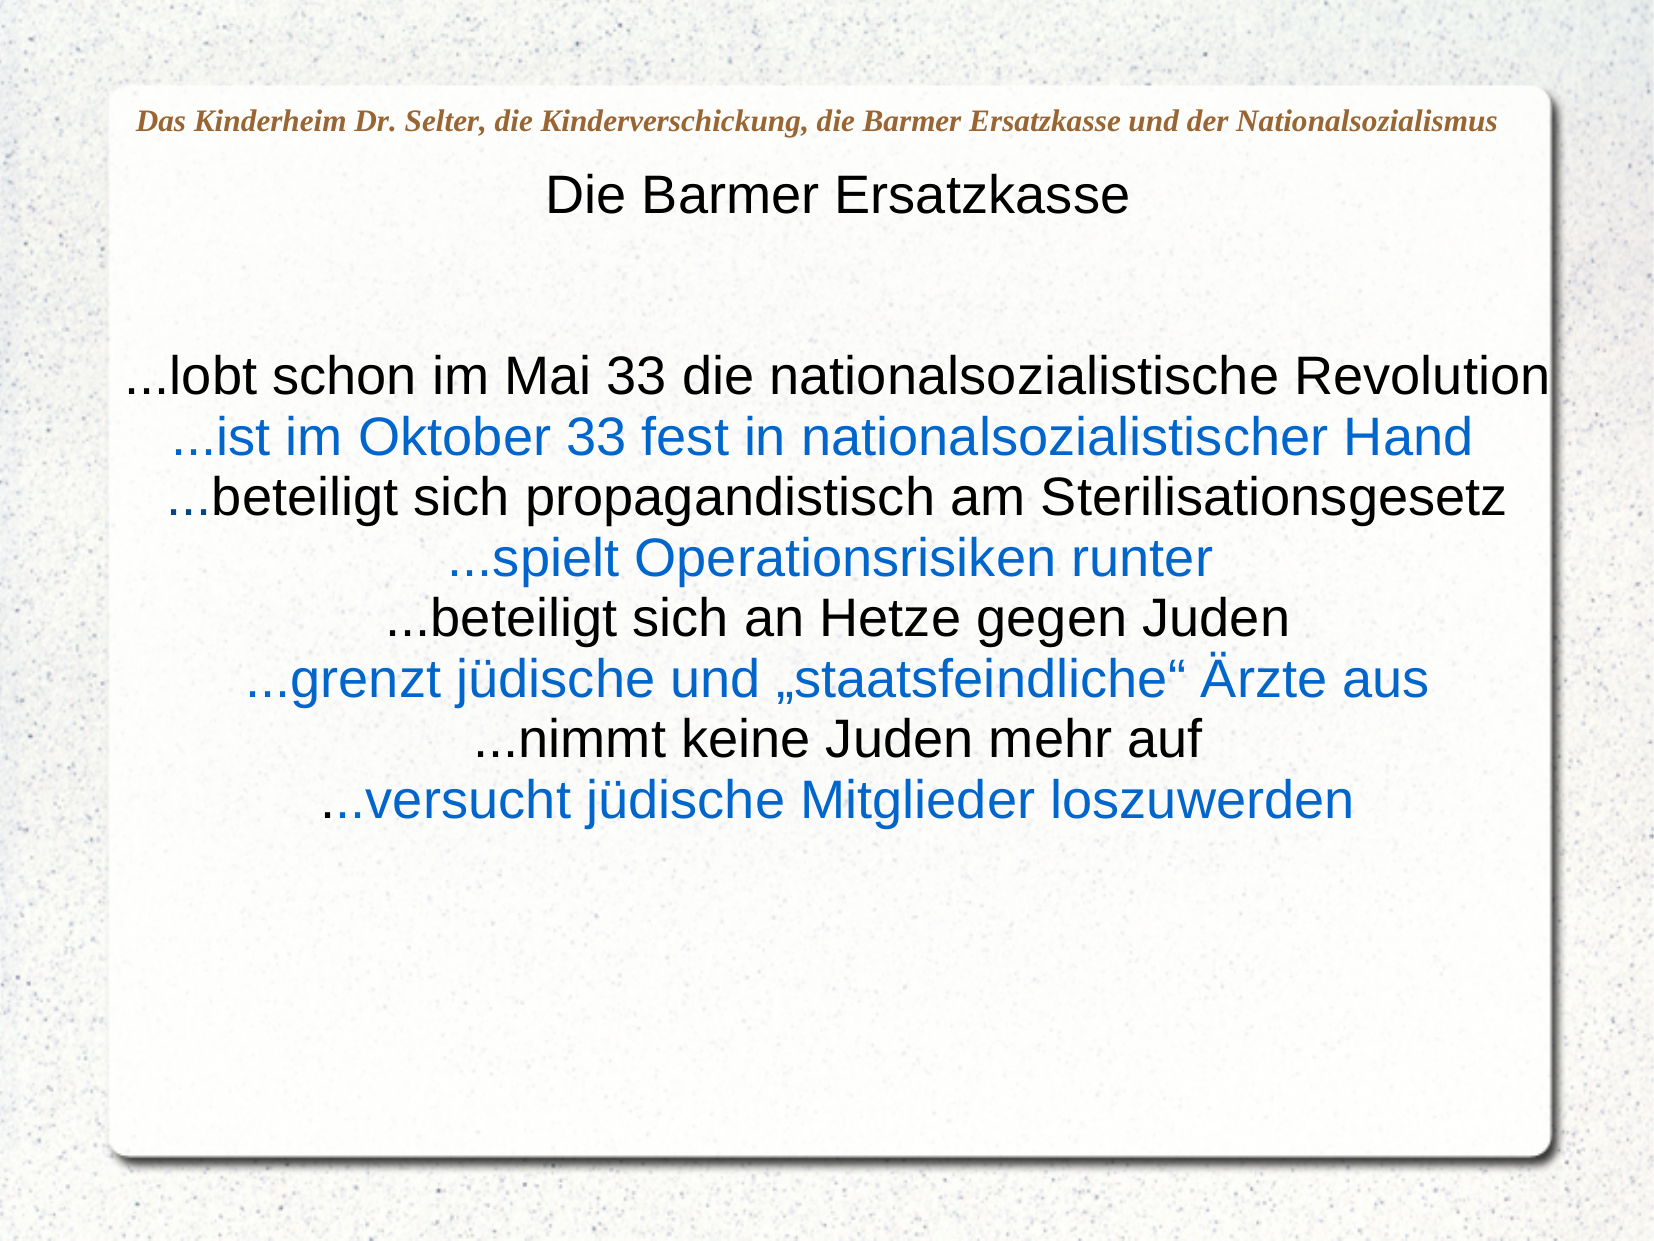

Die Barmer Ersatzkasse
...lobt schon im Mai 33 die nationalsozialistische Revolution
...ist im Oktober 33 fest in nationalsozialistischer Hand
...beteiligt sich propagandistisch am Sterilisationsgesetz
...spielt Operationsrisiken runter
...beteiligt sich an Hetze gegen Juden
...grenzt jüdische und „staatsfeindliche“ Ärzte aus
...nimmt keine Juden mehr auf
...versucht jüdische Mitglieder loszuwerden
# Das Kinderheim Dr. Selter, die Kinderverschickung, die Barmer Ersatzkasse und der Nationalsozialismus